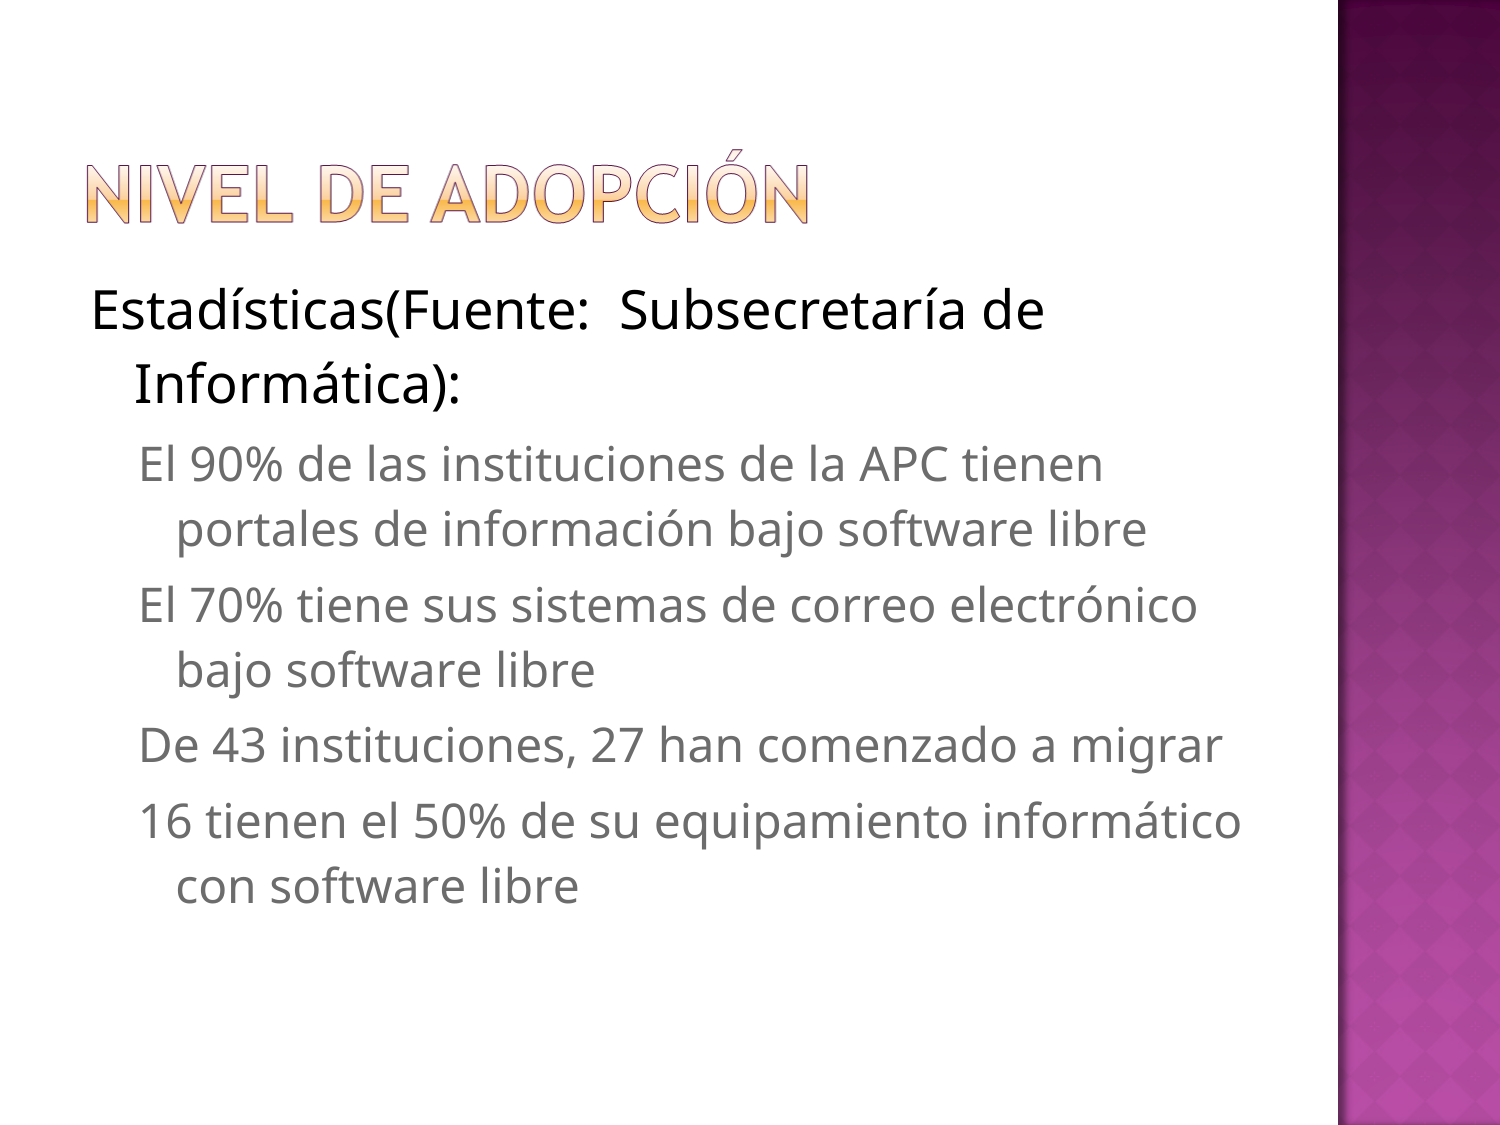

# Estadísticas(Fuente: Subsecretaría de Informática):
El 90% de las instituciones de la APC tienen portales de información bajo software libre
El 70% tiene sus sistemas de correo electrónico bajo software libre
De 43 instituciones, 27 han comenzado a migrar
16 tienen el 50% de su equipamiento informático con software libre